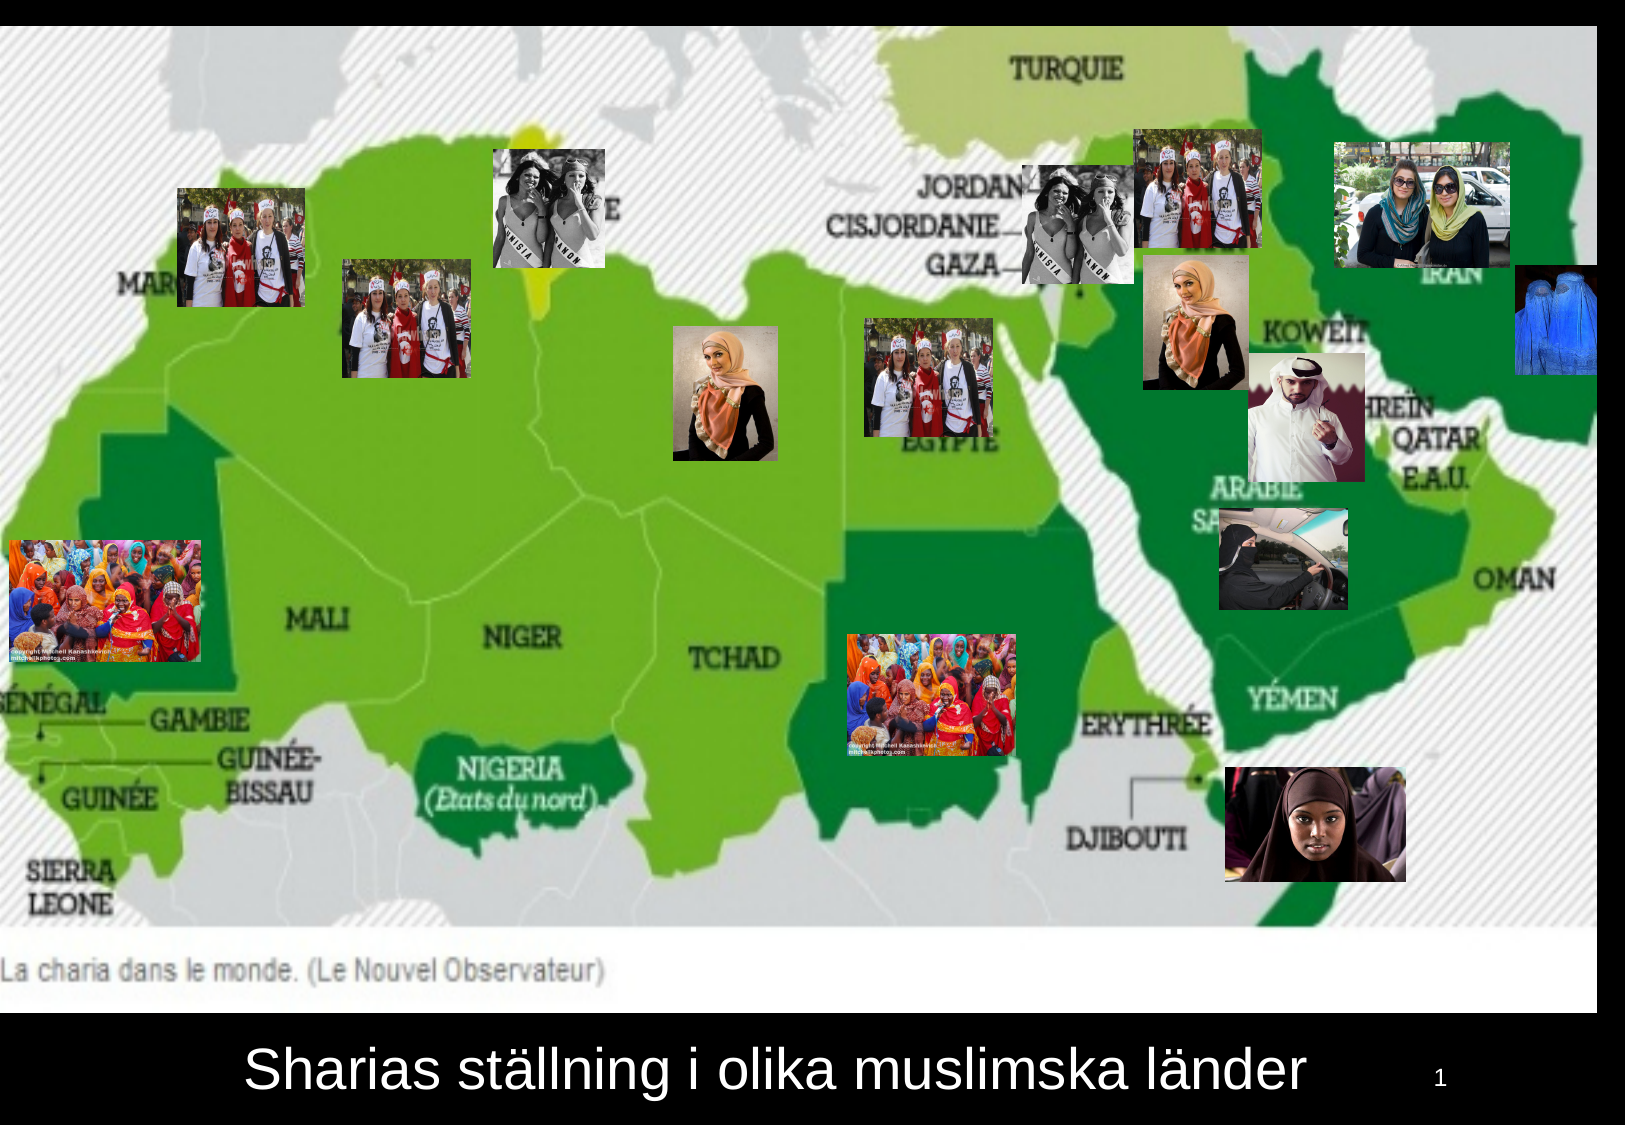

Sharias ställning i olika muslimska länder
 1